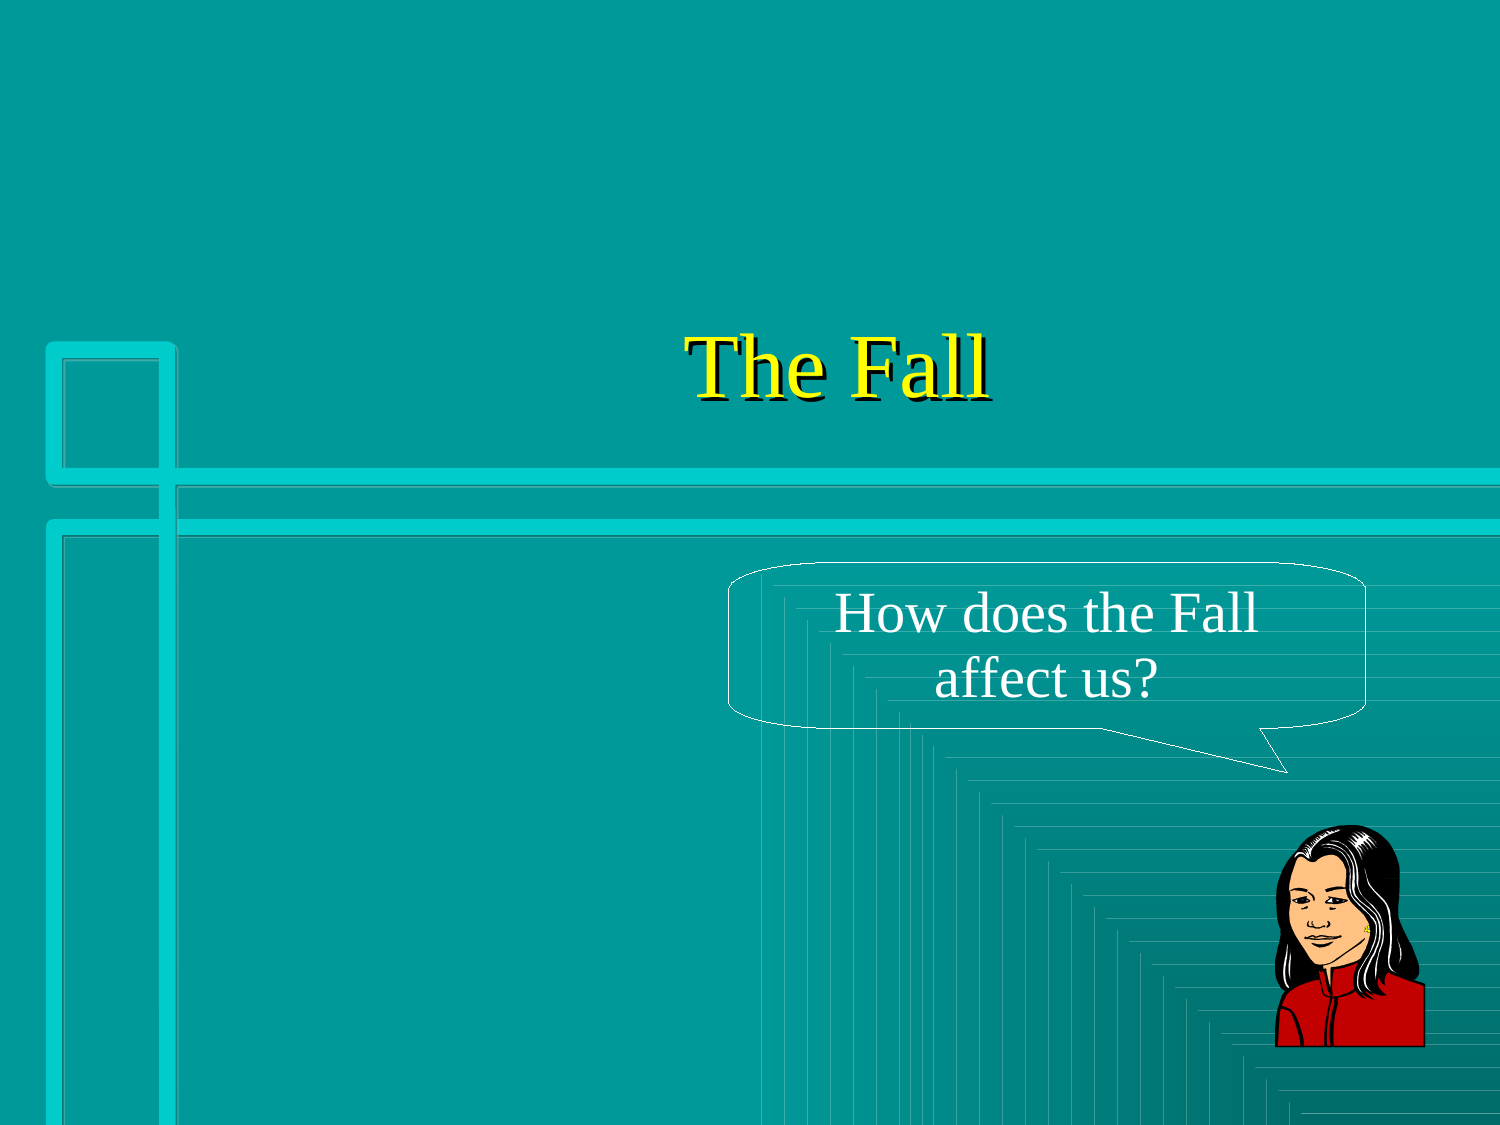

# The Fall
How does the Fall
affect us?